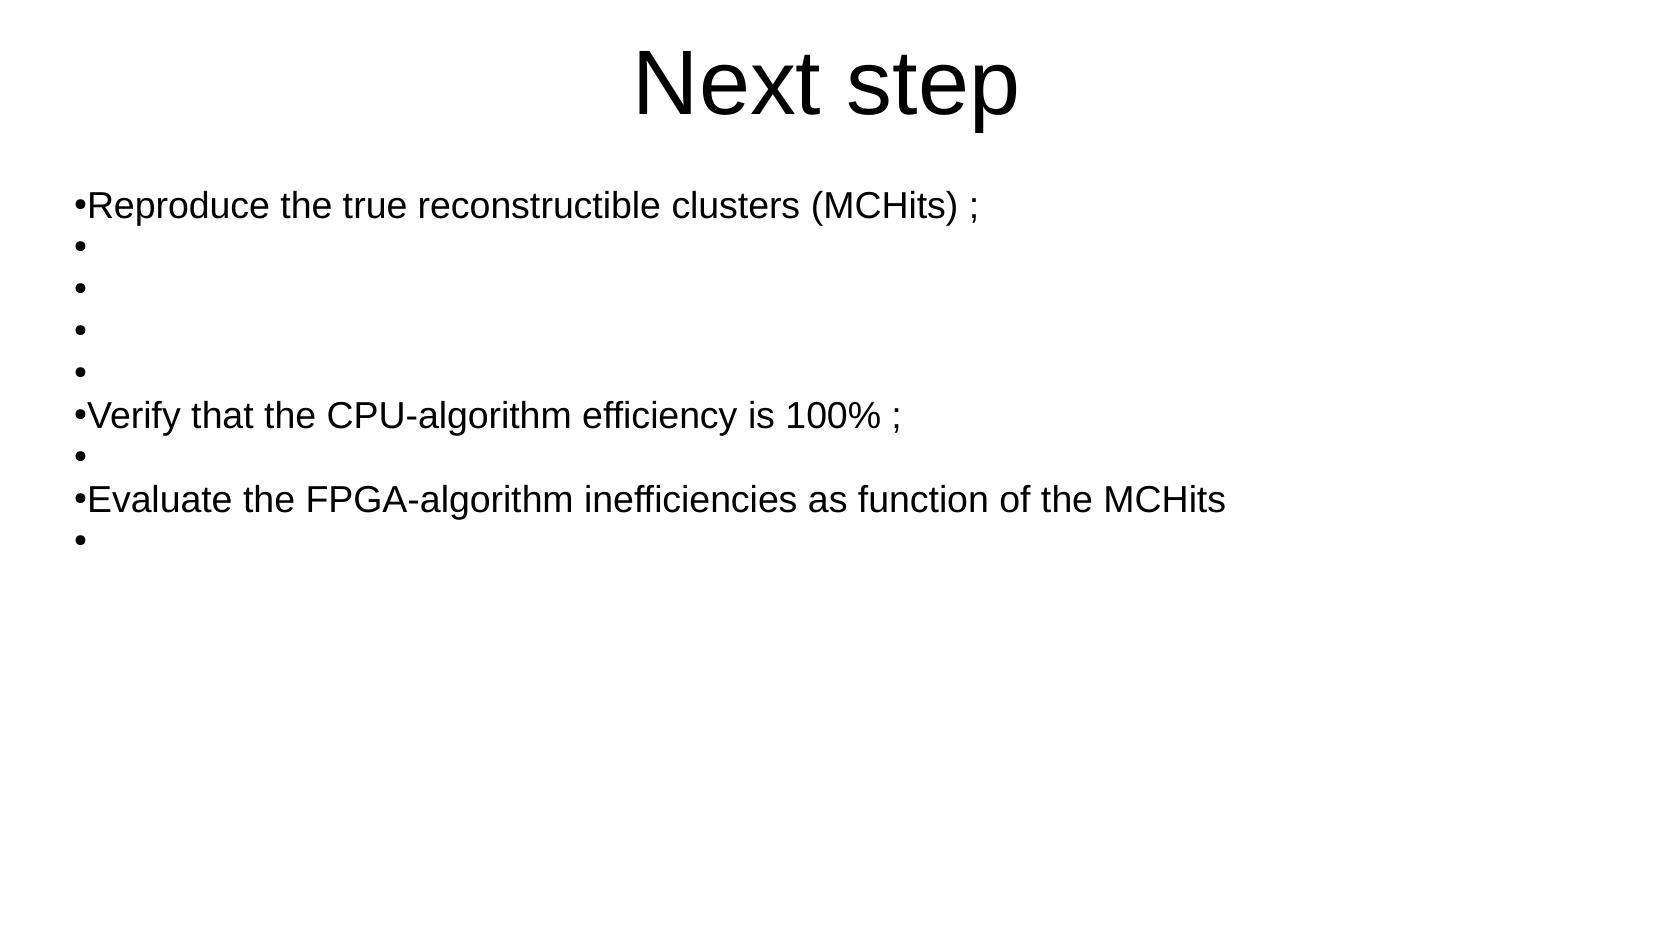

# Next step
Reproduce the true reconstructible clusters (MCHits) ;
Verify that the CPU-algorithm efficiency is 100% ;
Evaluate the FPGA-algorithm inefficiencies as function of the MCHits